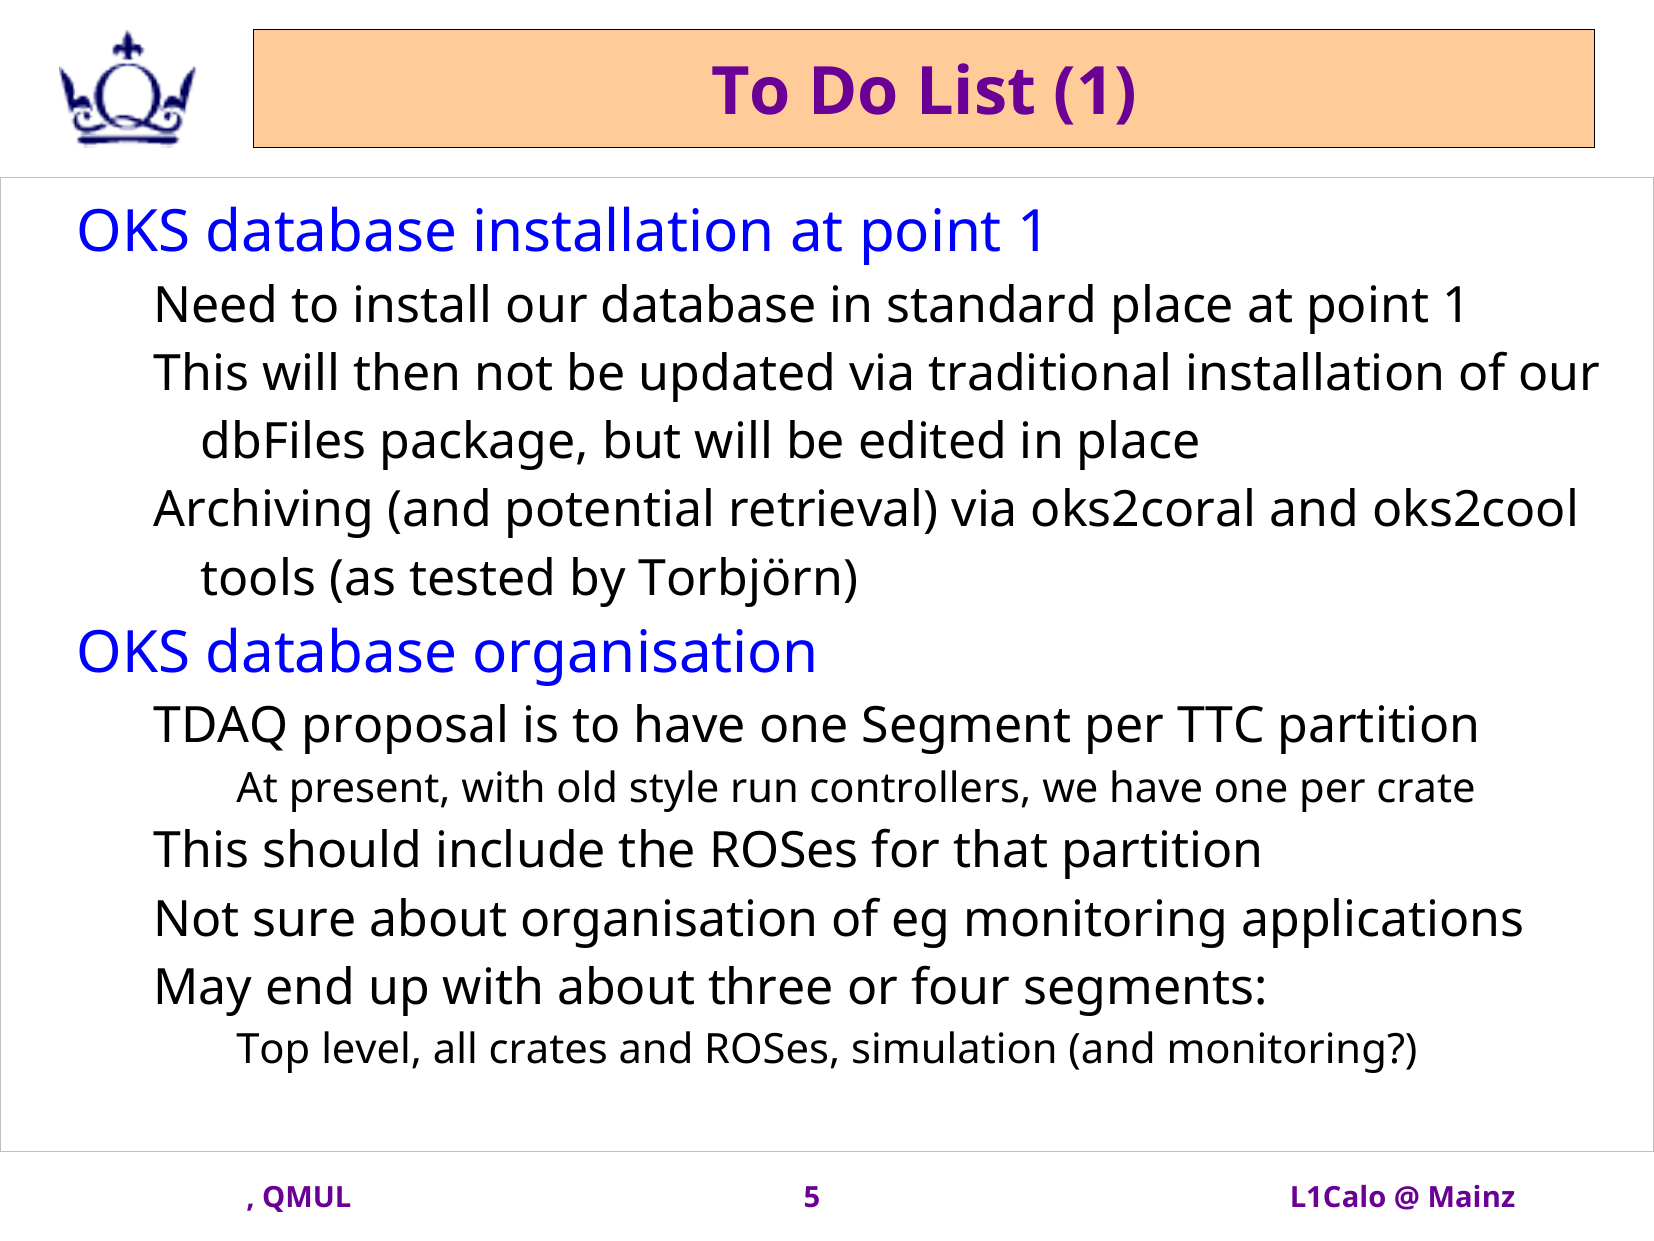

# To Do List (1)
OKS database installation at point 1
Need to install our database in standard place at point 1
This will then not be updated via traditional installation of our dbFiles package, but will be edited in place
Archiving (and potential retrieval) via oks2coral and oks2cool tools (as tested by Torbjörn)
OKS database organisation
TDAQ proposal is to have one Segment per TTC partition
At present, with old style run controllers, we have one per crate
This should include the ROSes for that partition
Not sure about organisation of eg monitoring applications
May end up with about three or four segments:
Top level, all crates and ROSes, simulation (and monitoring?)